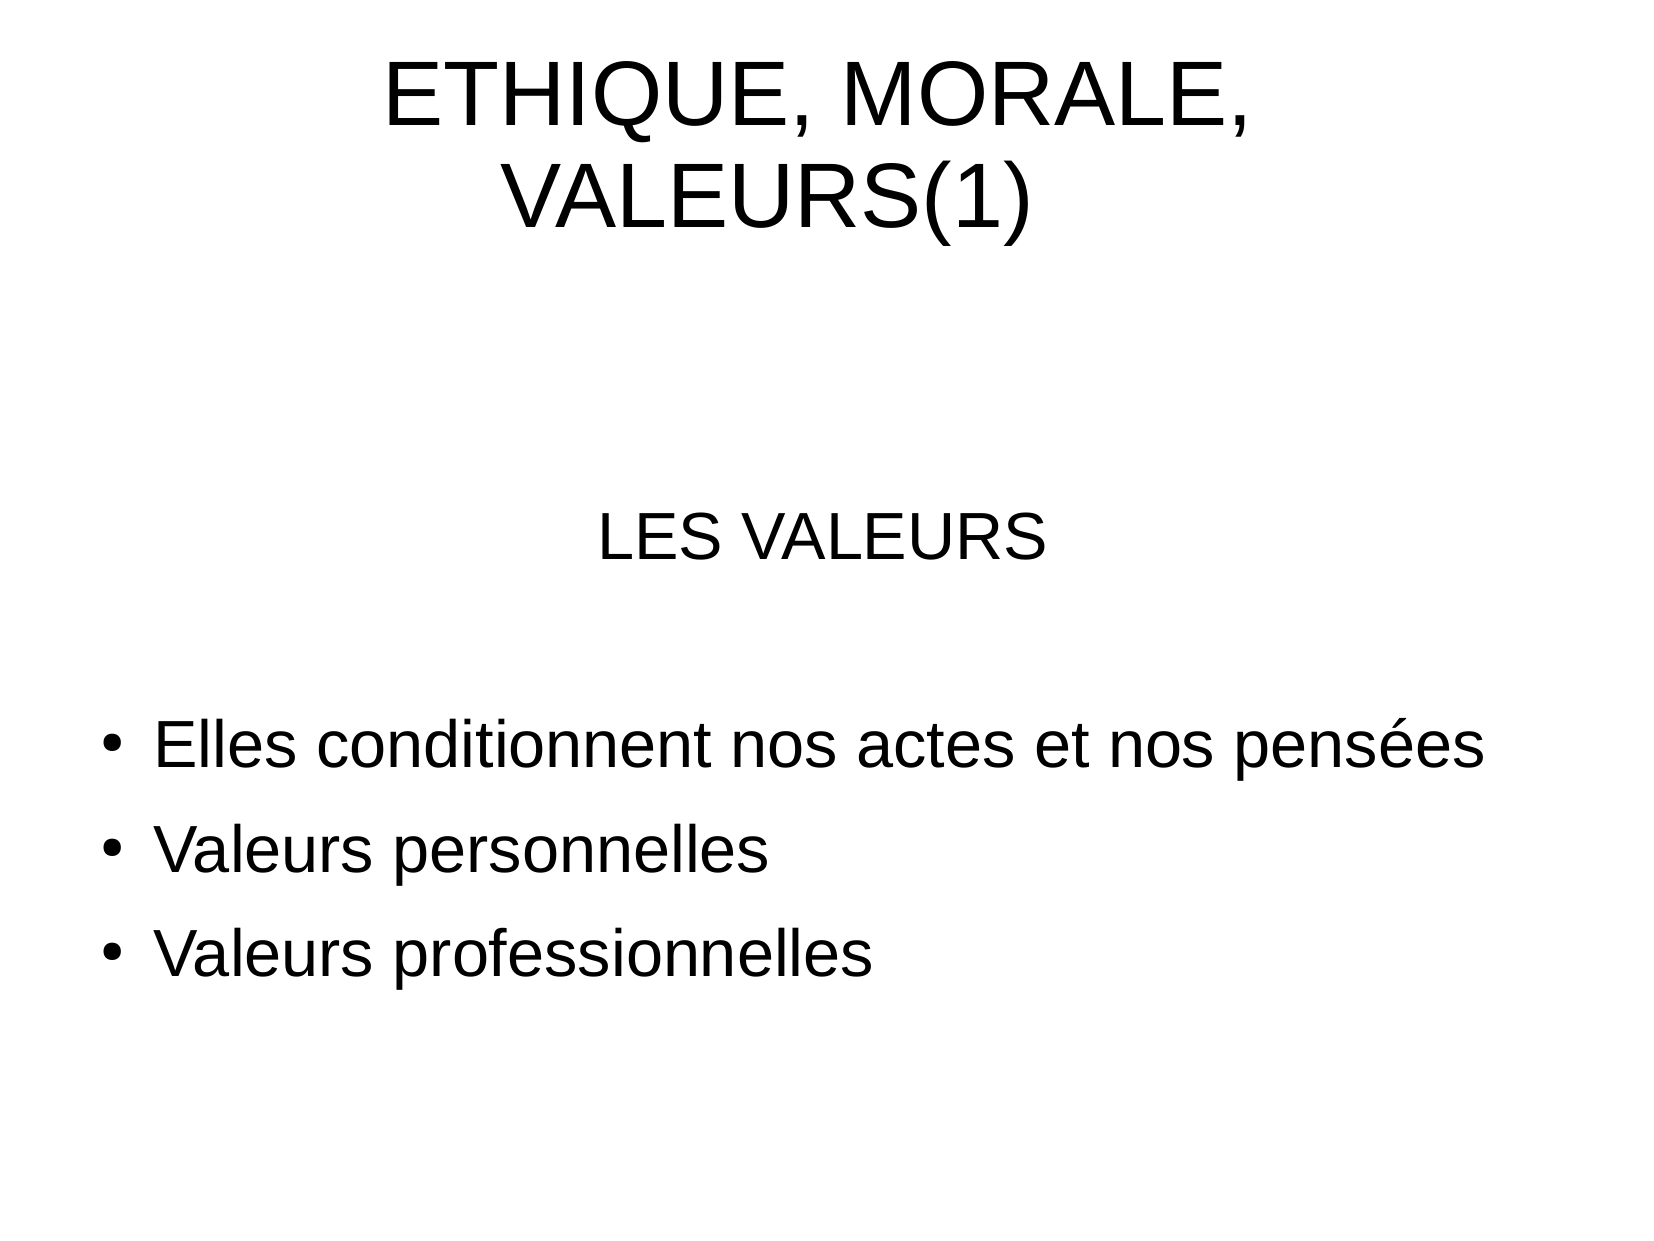

# ETHIQUE, MORALE, VALEURS(1)
 LES VALEURS
Elles conditionnent nos actes et nos pensées
Valeurs personnelles
Valeurs professionnelles